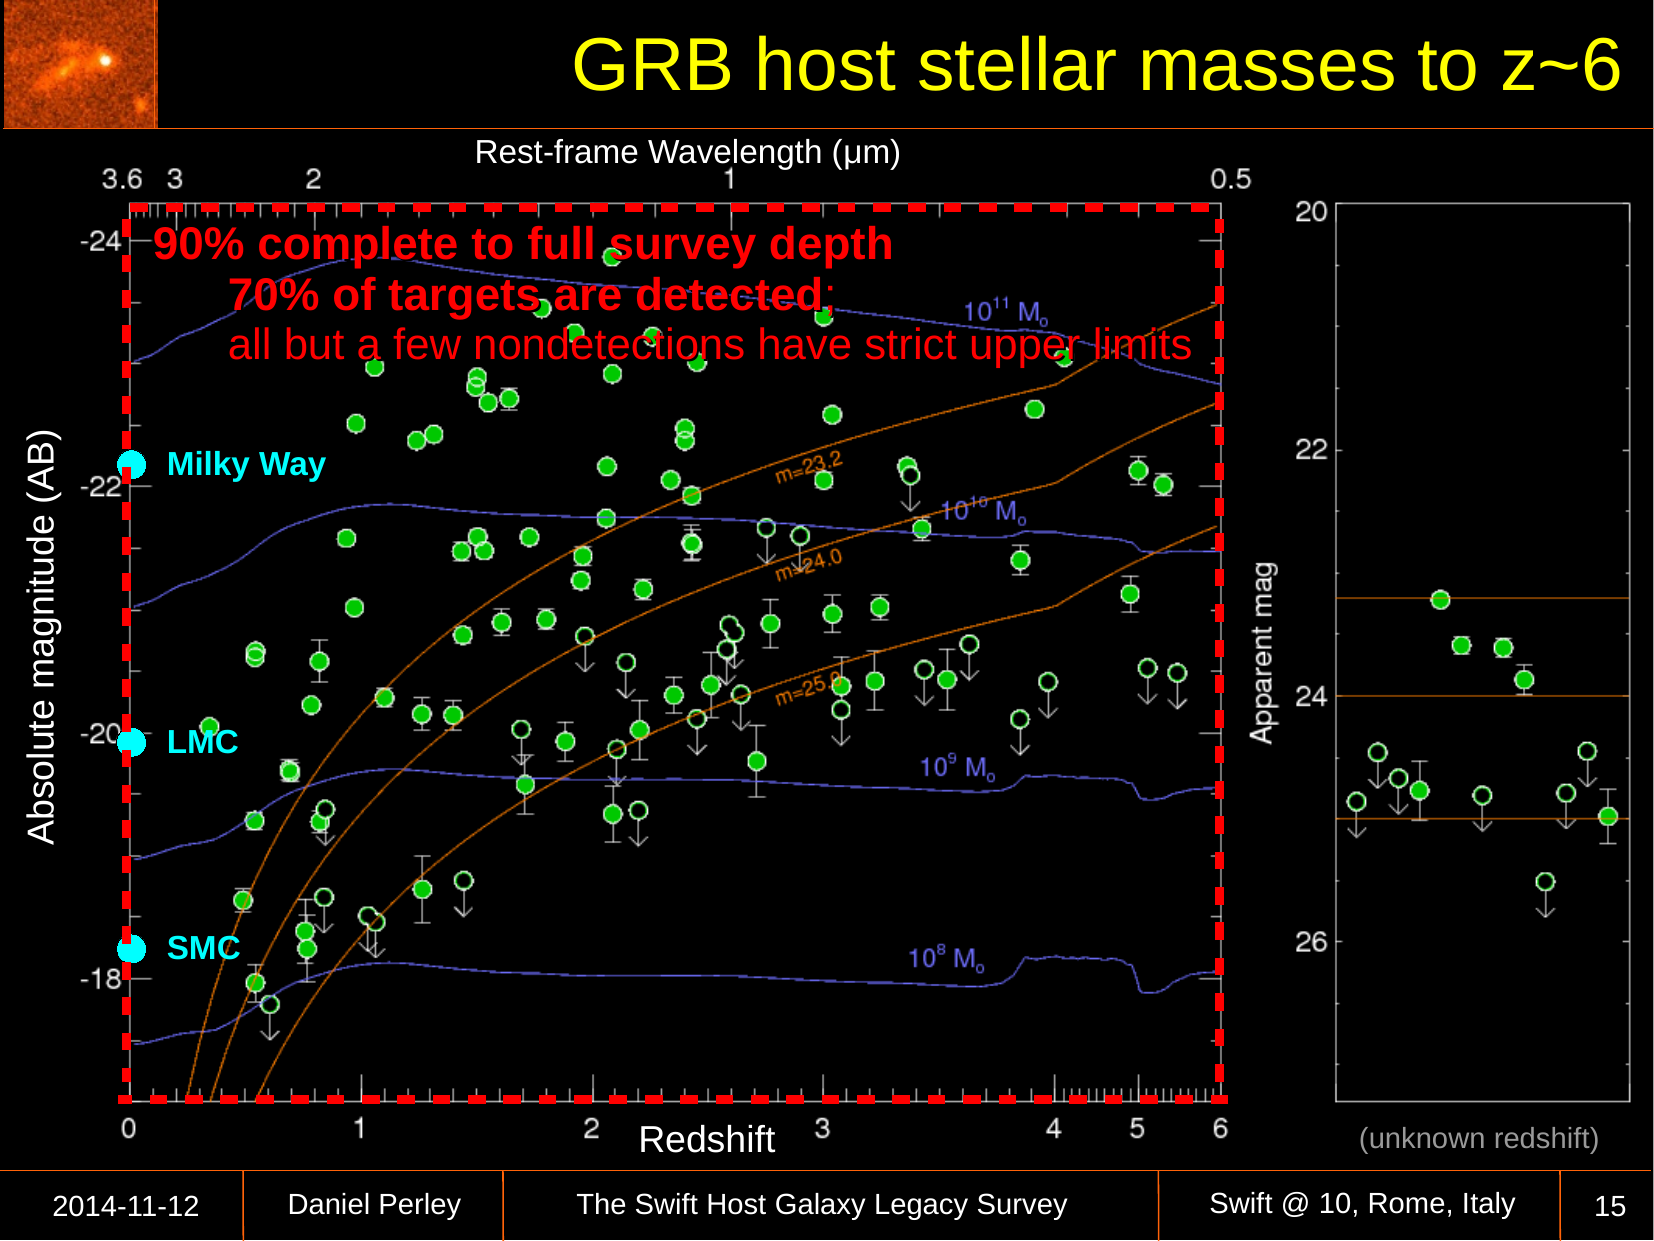

# GRB host stellar masses to z~6
Rest-frame Wavelength (μm)
90% complete to full survey depth
	70% of targets are detected;
	all but a few nondetections have strict upper limits
Milky Way
Absolute magnitude (AB)
LMC
SMC
Redshift
(unknown redshift)
2014-11-12
15